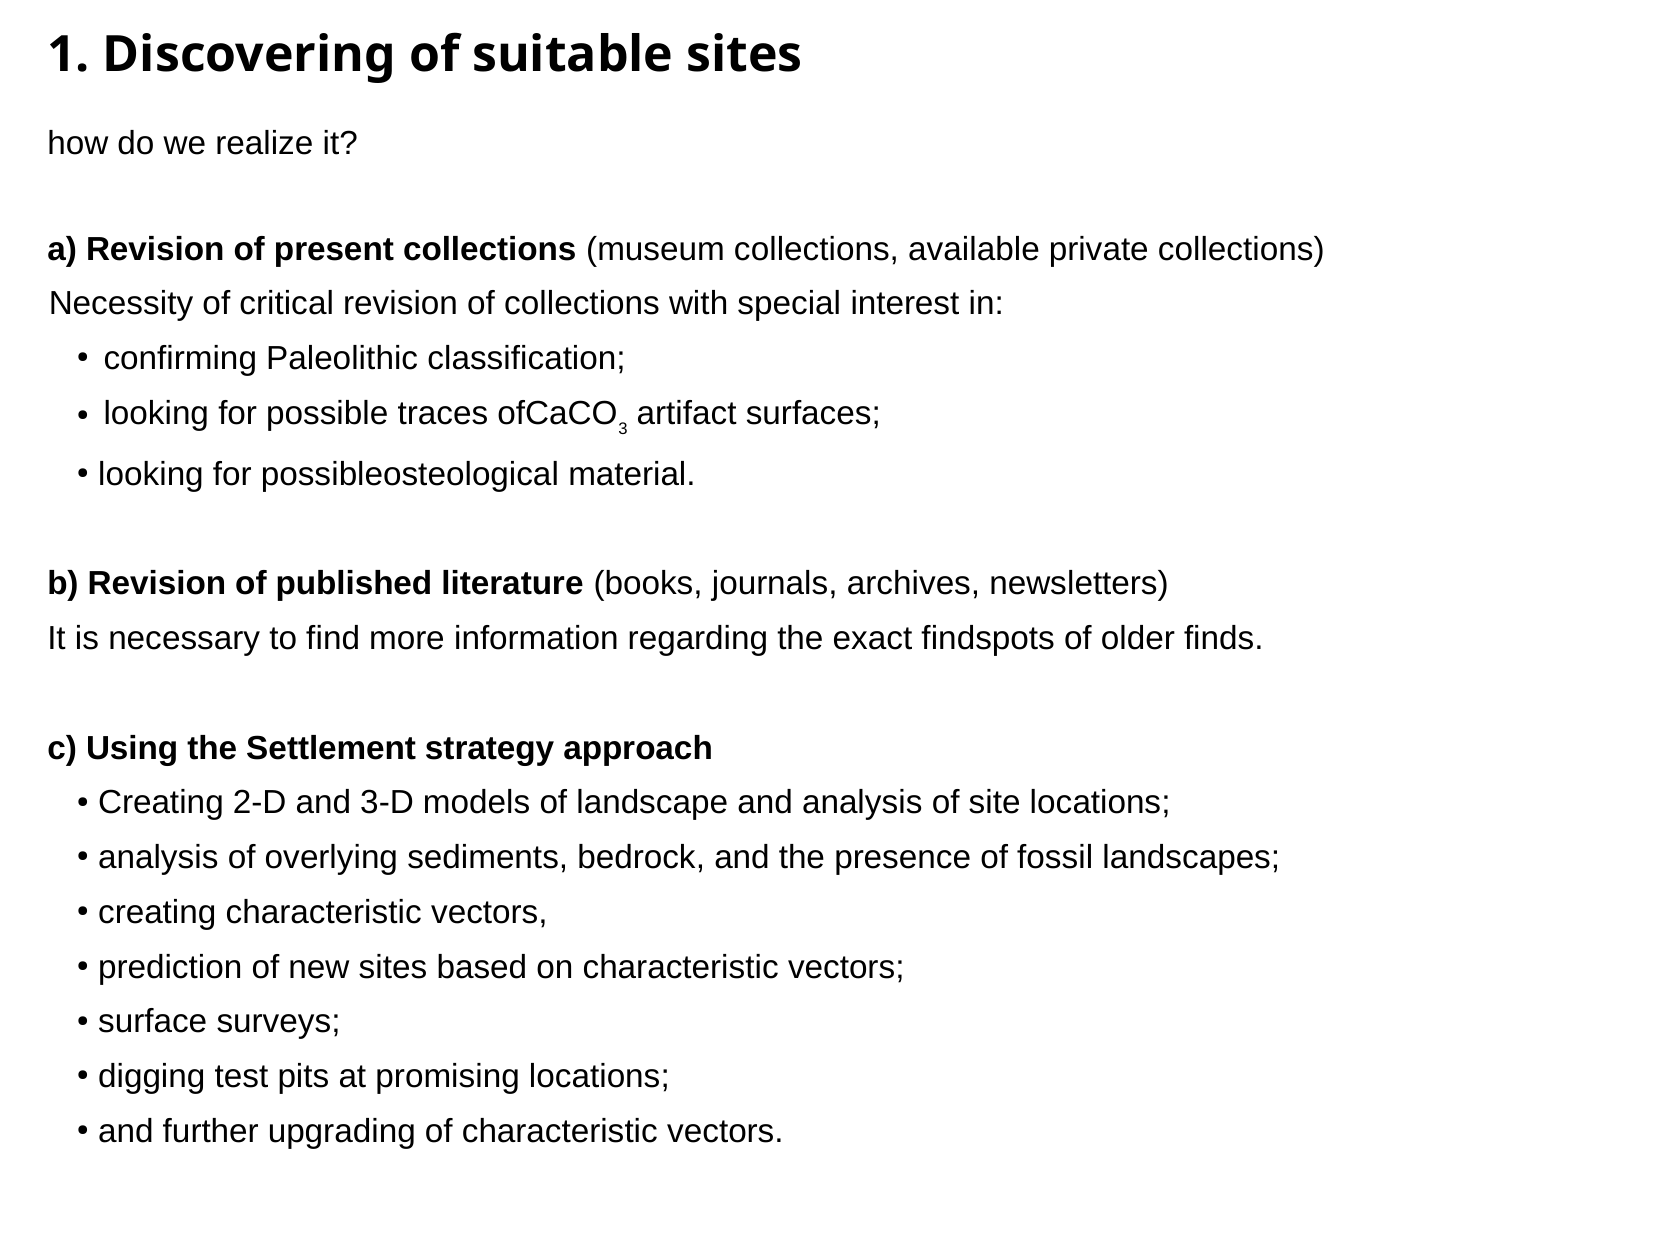

# 1. Discovering of suitable sites
how do we realize it?
a) Revision of present collections (museum collections, available private collections)
	Necessity of critical revision of collections with special interest in:
	 confirming Paleolithic classification;
	 looking for possible traces ofCaCO3 artifact surfaces;
 looking for possibleosteological material.
b) Revision of published literature (books, journals, archives, newsletters)
It is necessary to find more information regarding the exact findspots of older finds.
c) Using the Settlement strategy approach
 Creating 2-D and 3-D models of landscape and analysis of site locations;
 analysis of overlying sediments, bedrock, and the presence of fossil landscapes;
 creating characteristic vectors,
 prediction of new sites based on characteristic vectors;
 surface surveys;
 digging test pits at promising locations;
 and further upgrading of characteristic vectors.